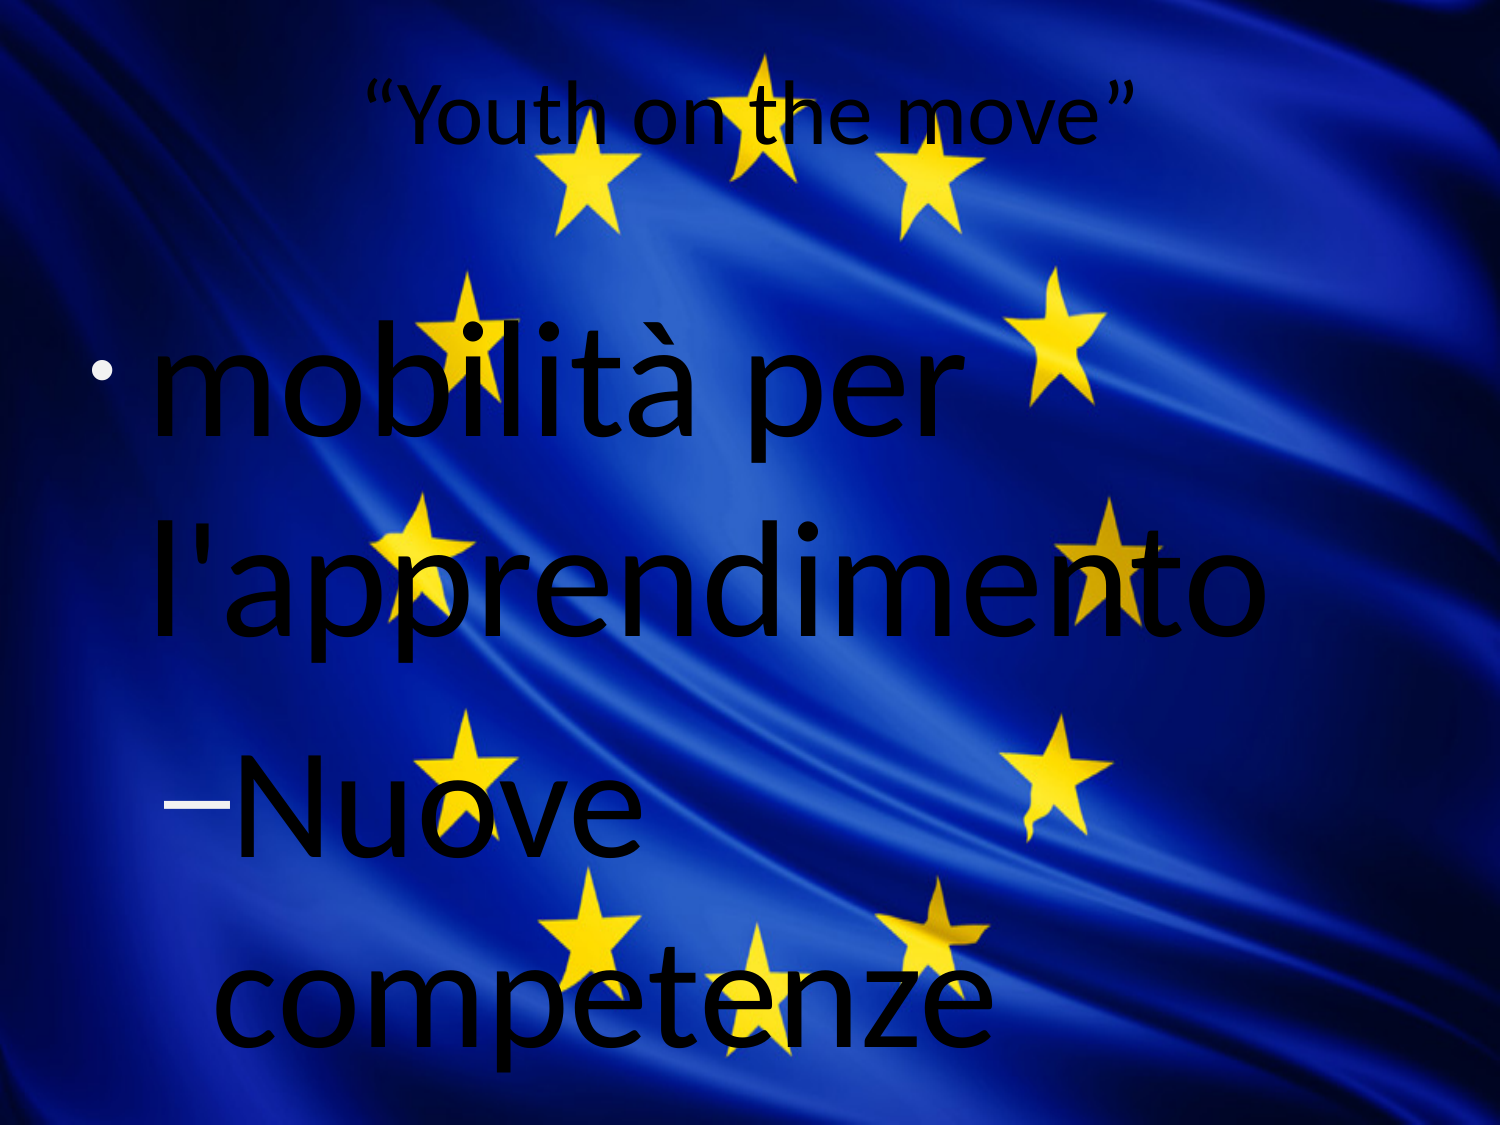

# “Youth on the move”
mobilità per l'apprendimento
Nuove competenze professionali
aumentare la propria occupabilità futura.
Commissione:
ha creato un sito Internet «Youth on the Move» (EN)
ha proposto una raccomandazione del Consiglio per i paesi dell'UE sui mezzi per superare gli ostacoli alla mobilità per l'apprendimento;
svilupperà una tessera «Youth on the Move» volta a snellire il processo di integrazione dei discenti che si spostano all'estero;
svilupperà nel 2012 un passaporto europeo delle competenze